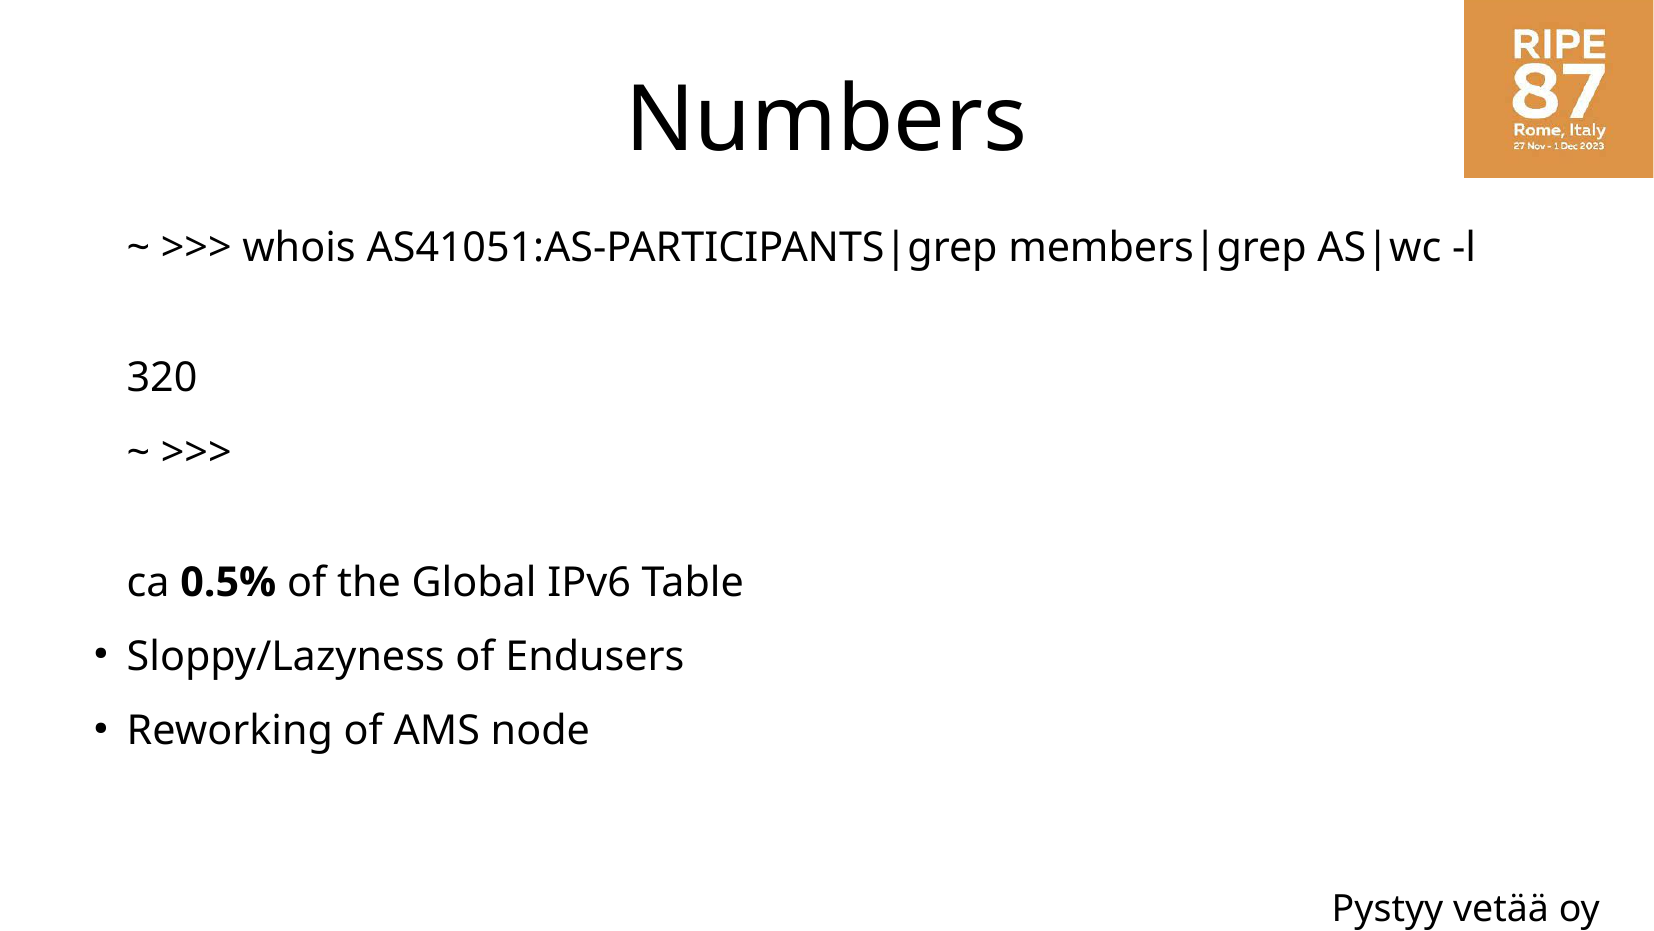

# Numbers
~ >>> whois AS41051:AS-PARTICIPANTS|grep members|grep AS|wc -l
320
~ >>>
ca 0.5% of the Global IPv6 Table
Sloppy/Lazyness of Endusers
Reworking of AMS node
Pystyy vetää oy